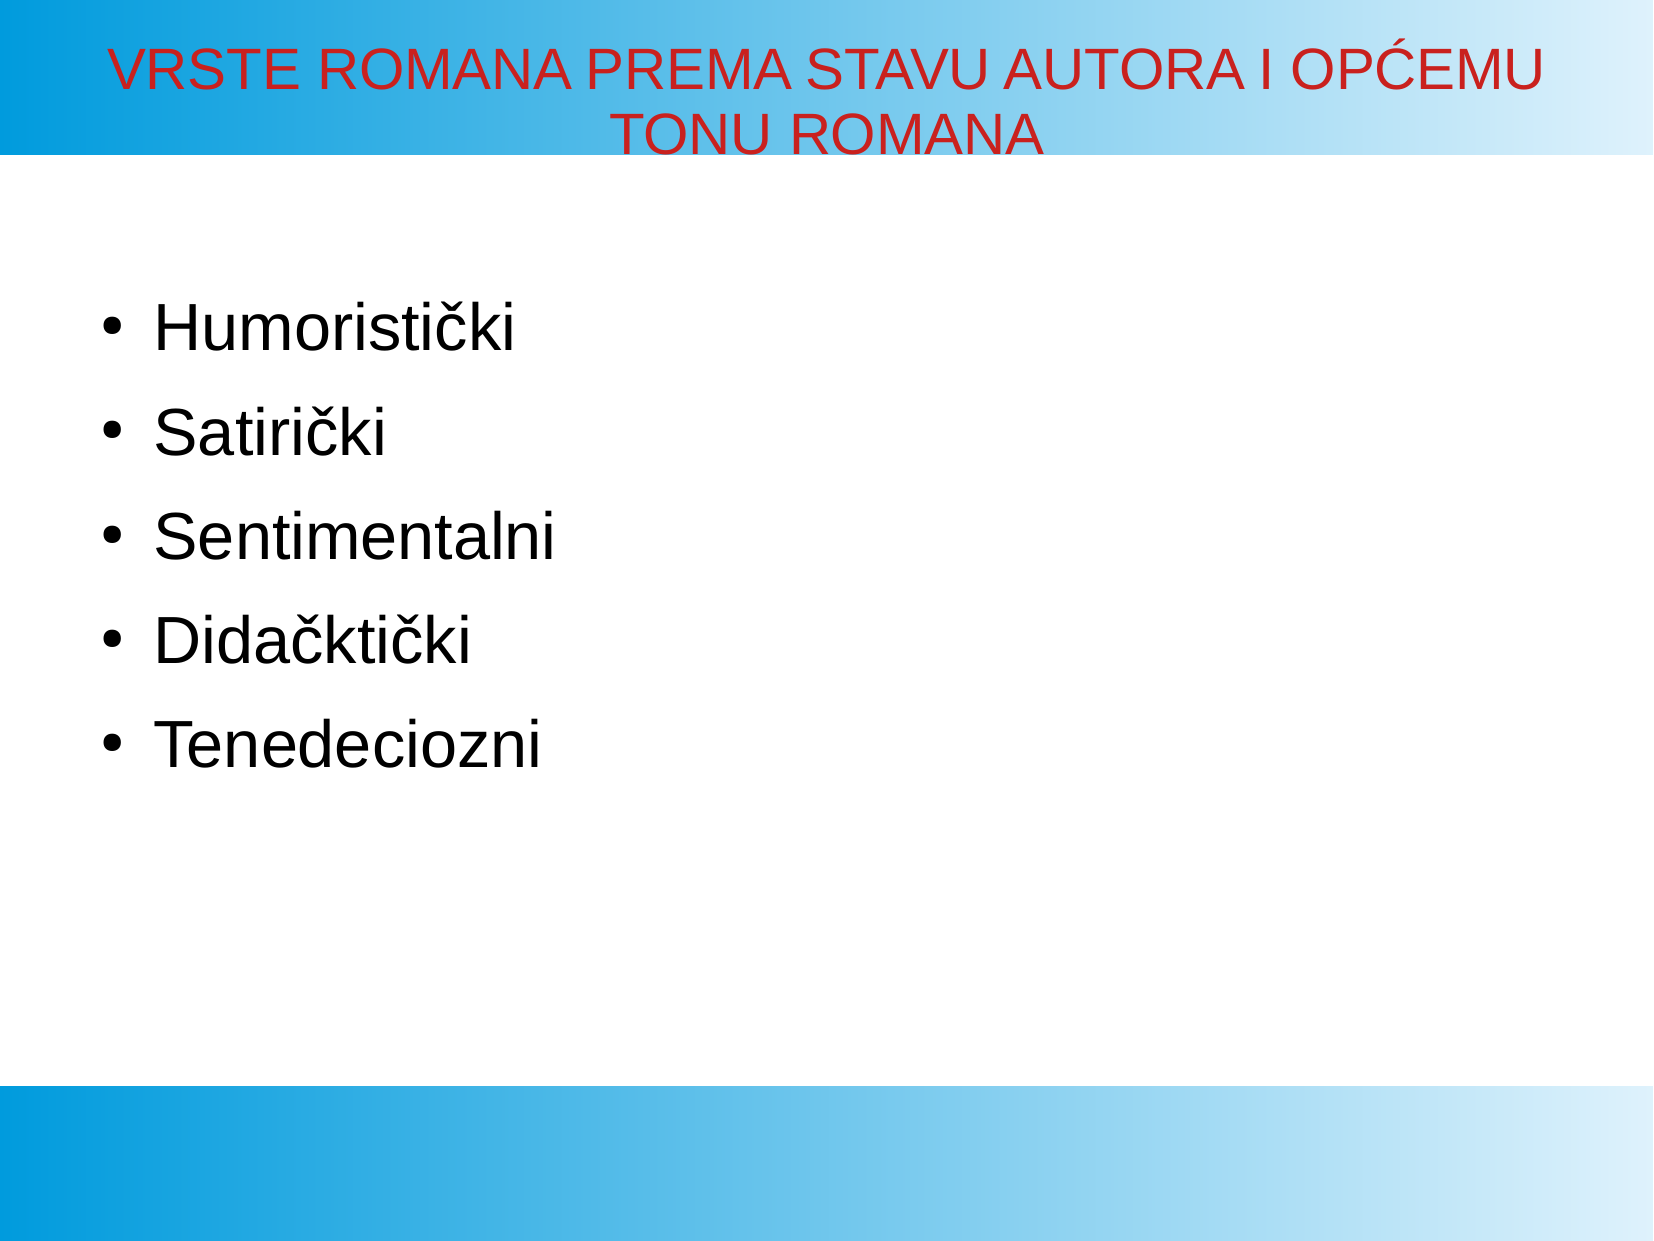

# VRSTE ROMANA PREMA STAVU AUTORA I OPĆEMU TONU ROMANA
Humoristički
Satirički
Sentimentalni
Didačktički
Tenedeciozni